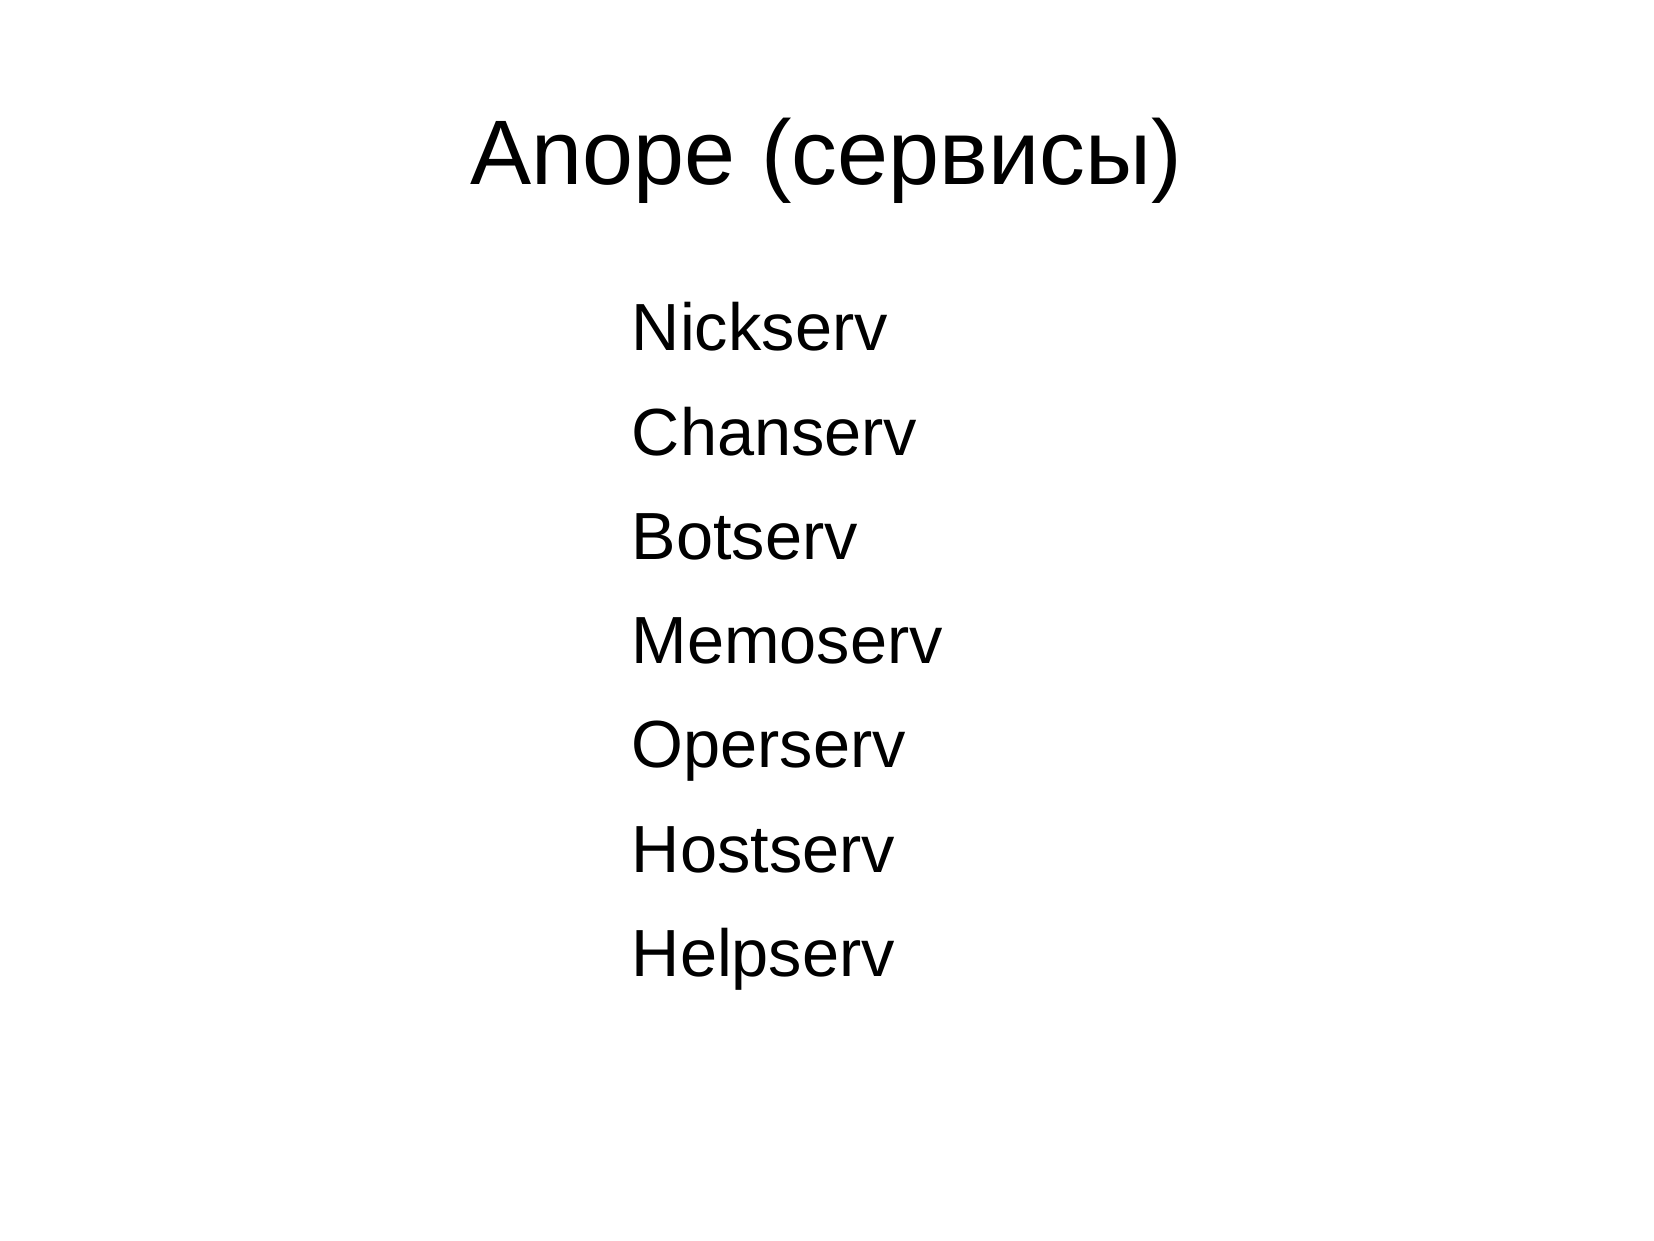

# Anope (сервисы)
Nickserv
Chanserv
Botserv
Memoserv
Operserv
Hostserv
Helpserv